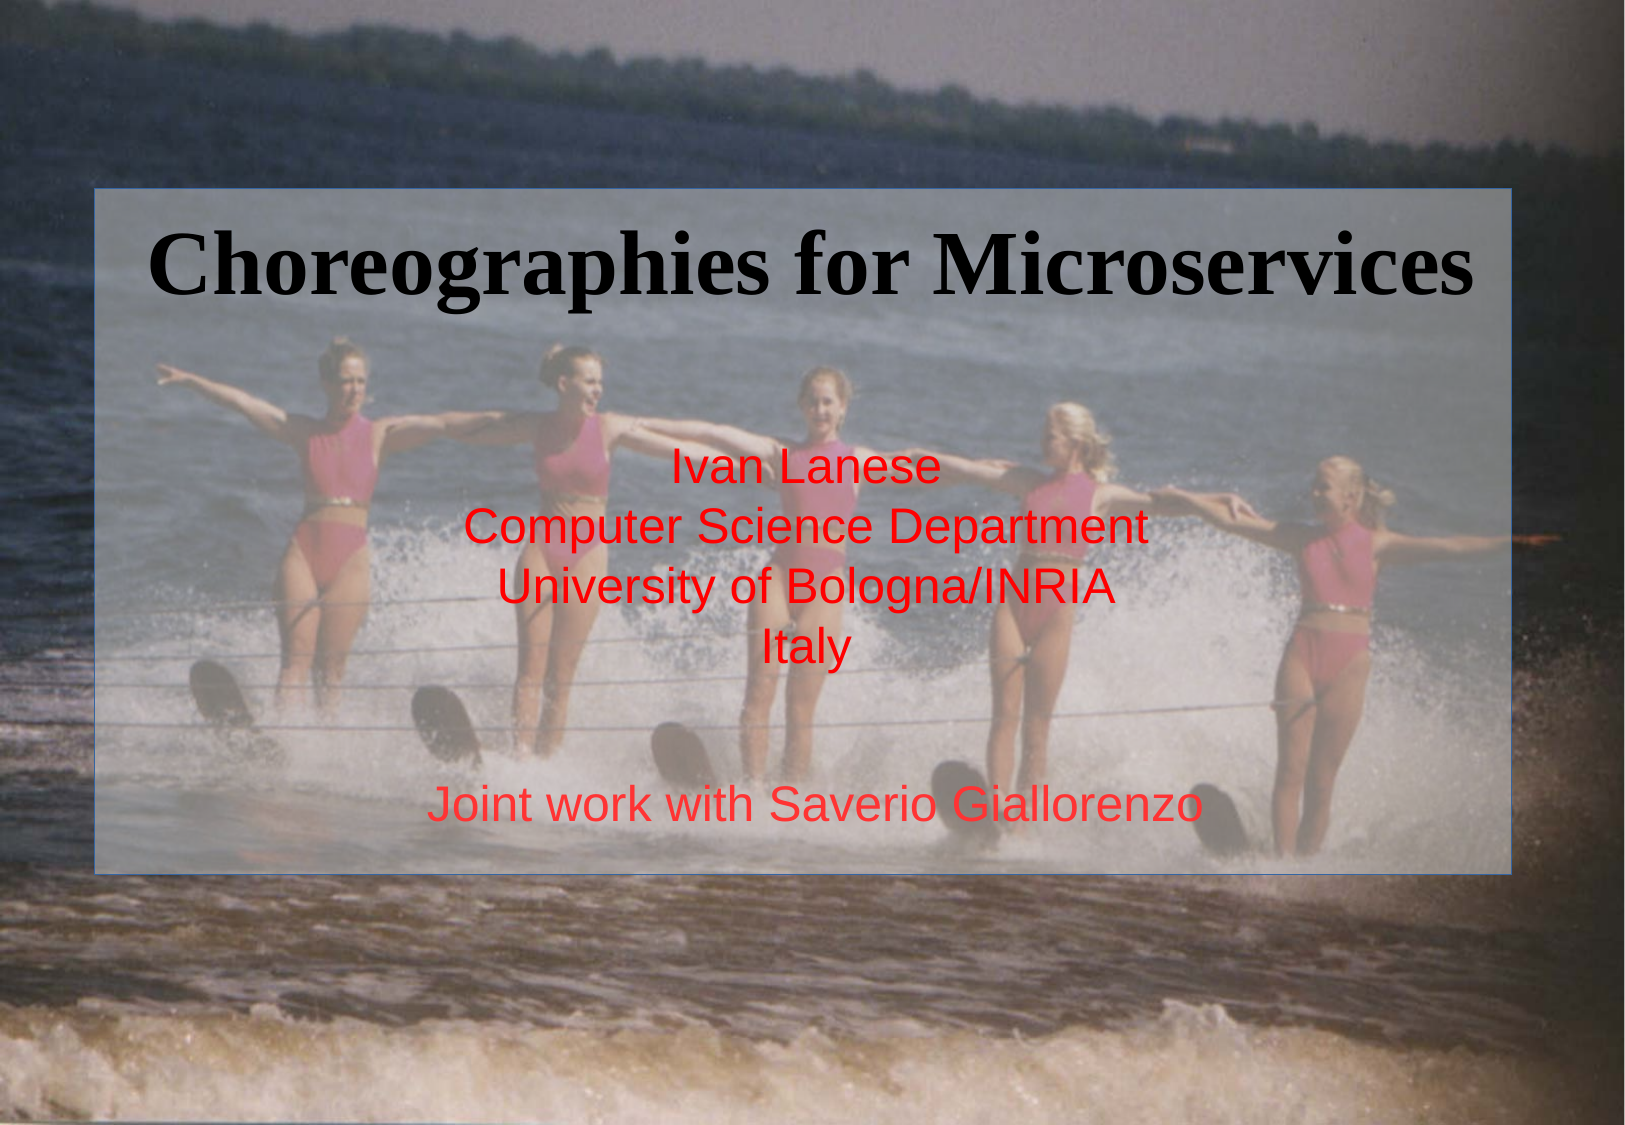

# Choreographies for Microservices
Ivan Lanese
Computer Science Department
University of Bologna/INRIA
Italy
Joint work with Saverio Giallorenzo